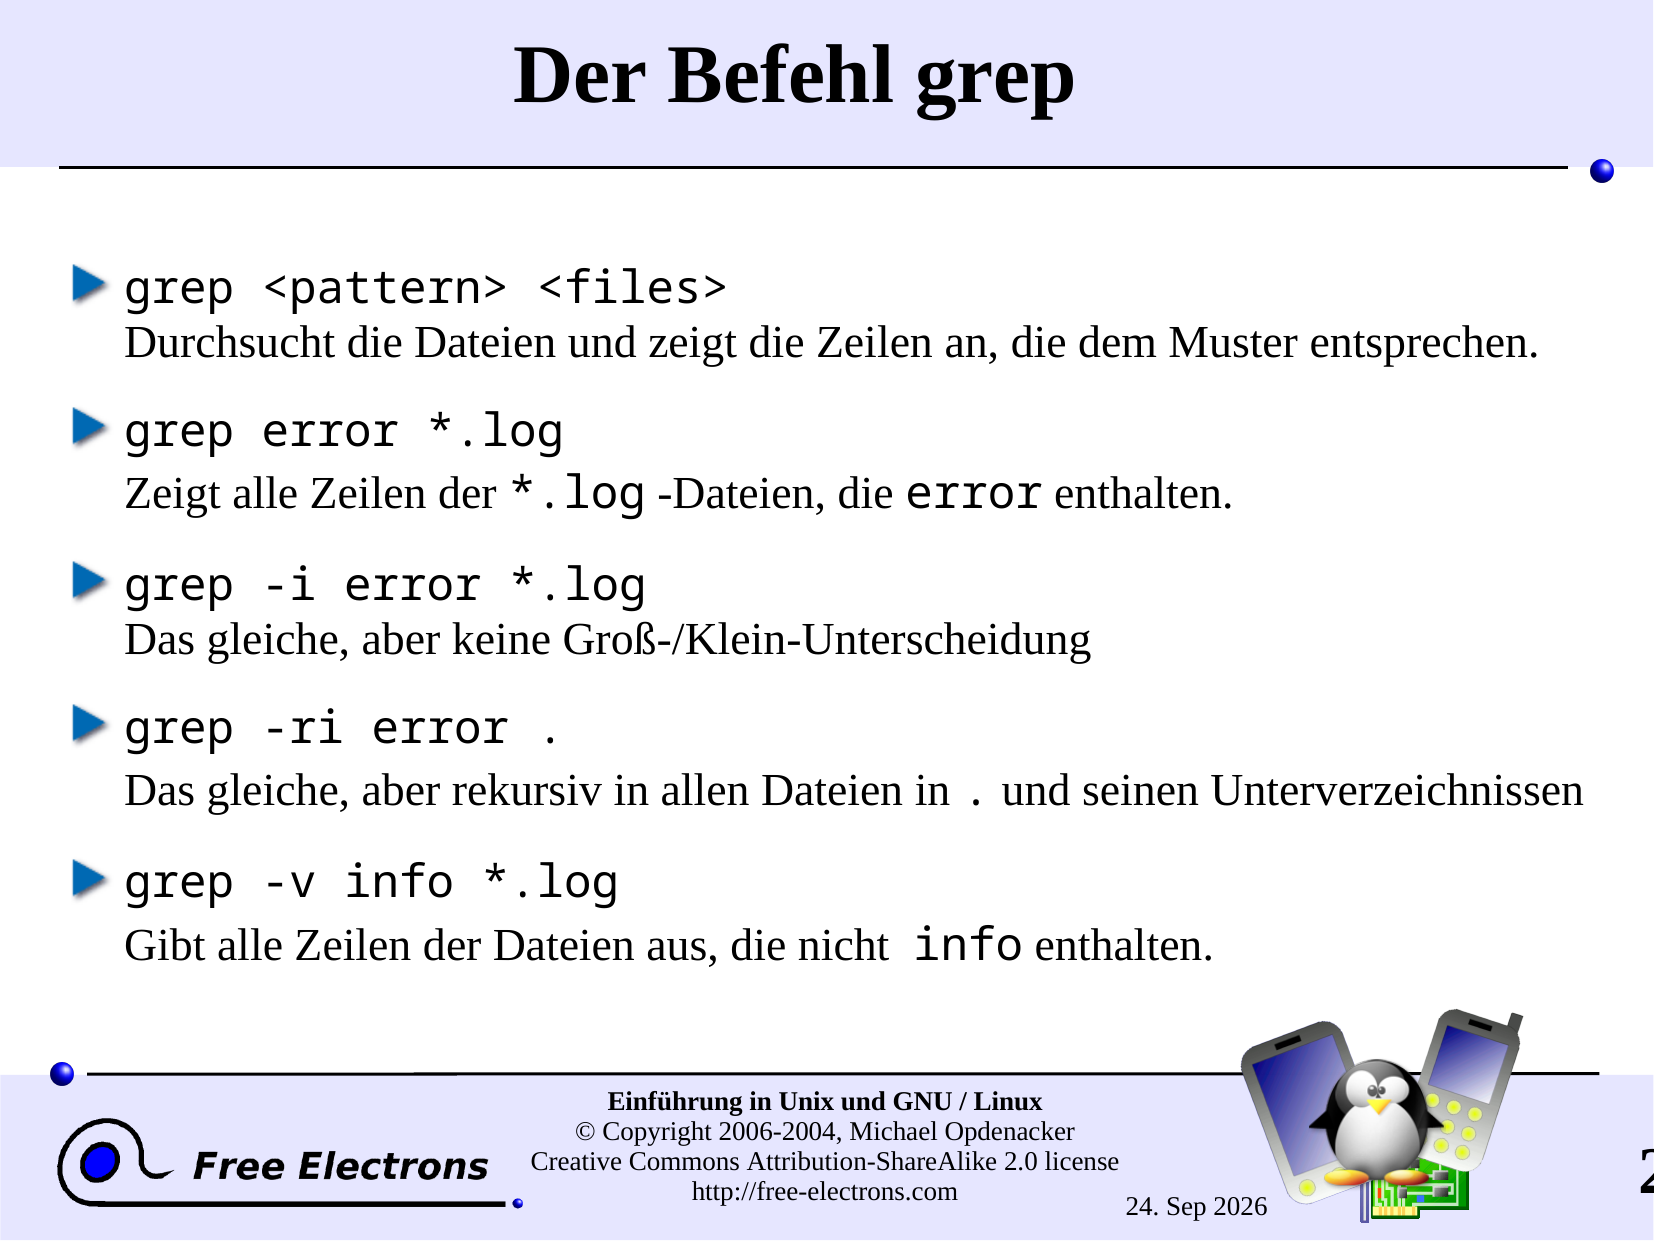

# Der Befehl grep
grep <pattern> <files>
Durchsucht die Dateien und zeigt die Zeilen an, die dem Muster entsprechen.
grep error *.log
Zeigt alle Zeilen der *.log -Dateien, die error enthalten.
grep -i error *.log
Das gleiche, aber keine Groß-/Klein-Unterscheidung
grep -ri error .
Das gleiche, aber rekursiv in allen Dateien in . und seinen Unterverzeichnissen
grep -v info *.log
Gibt alle Zeilen der Dateien aus, die nicht info enthalten.